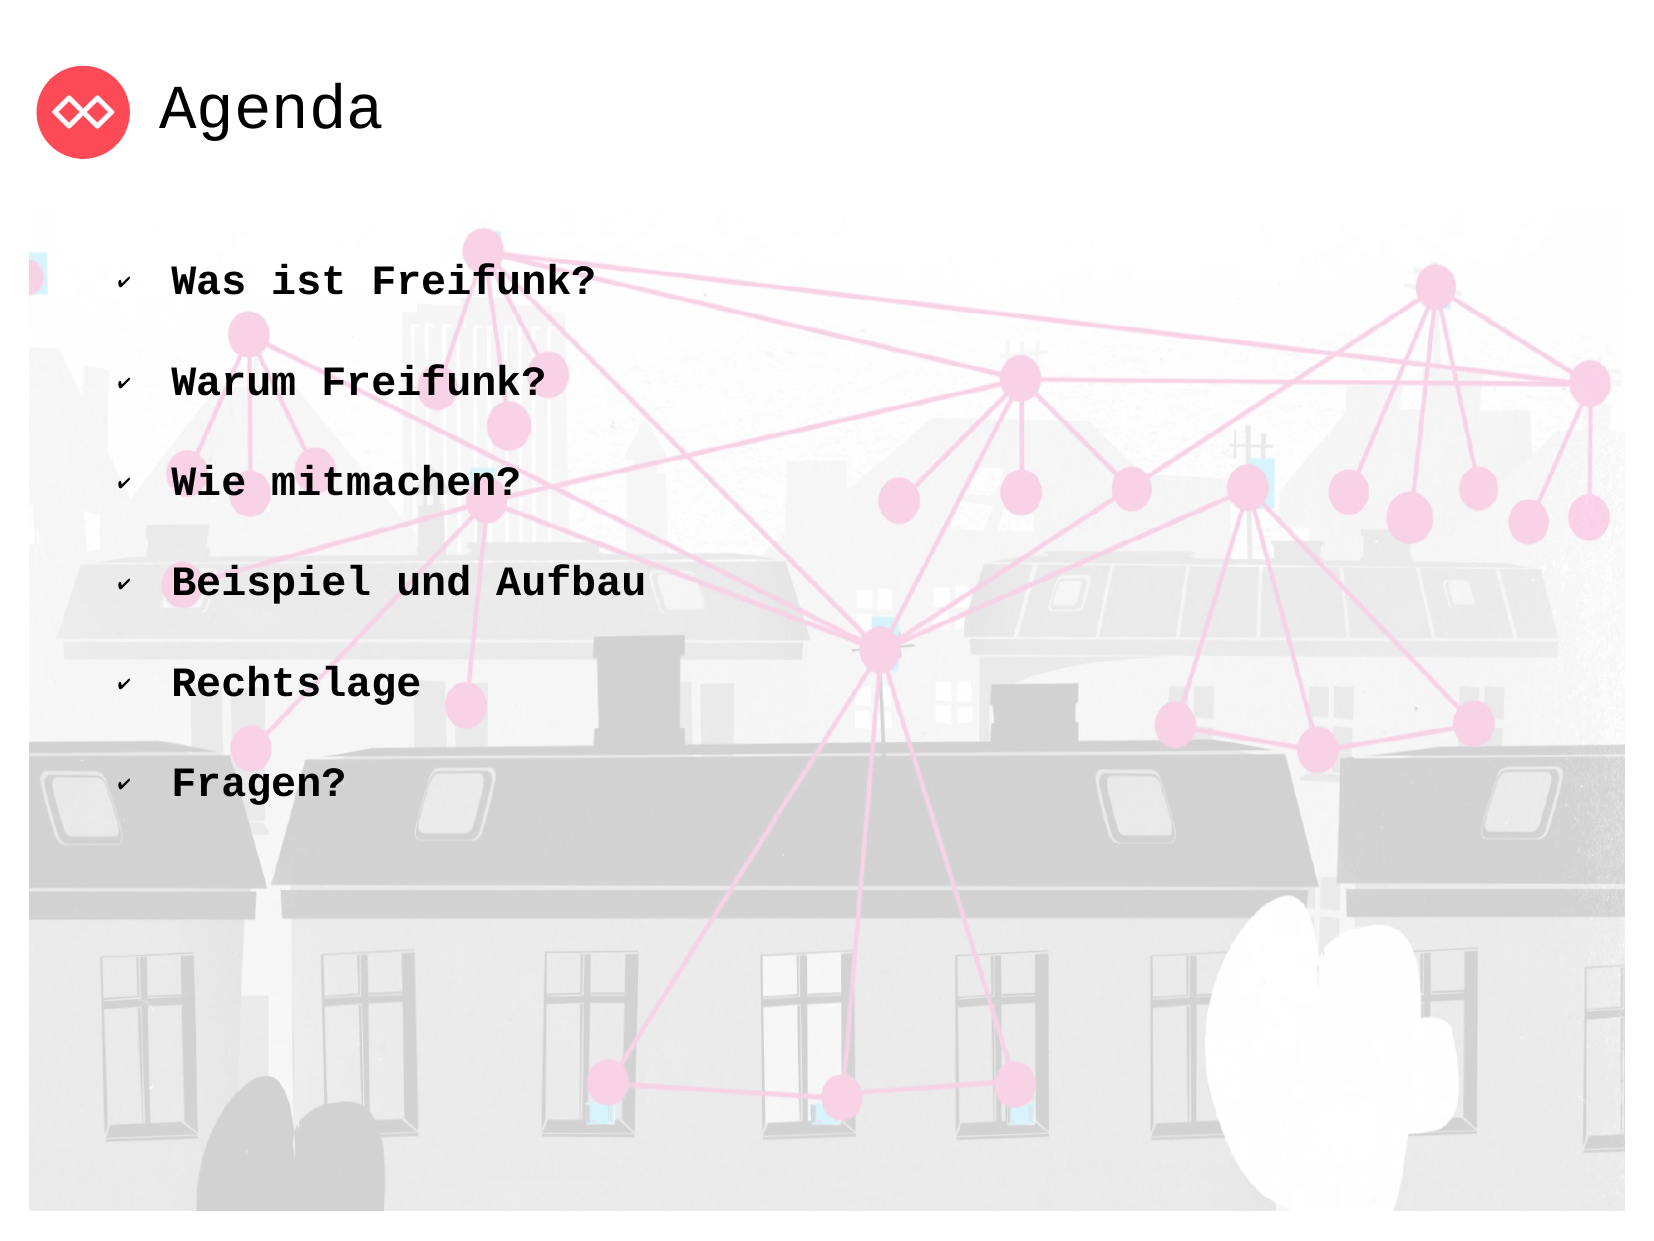

# Agenda
Was ist Freifunk?
Warum Freifunk?
Wie mitmachen?
Beispiel und Aufbau
Rechtslage
Fragen?